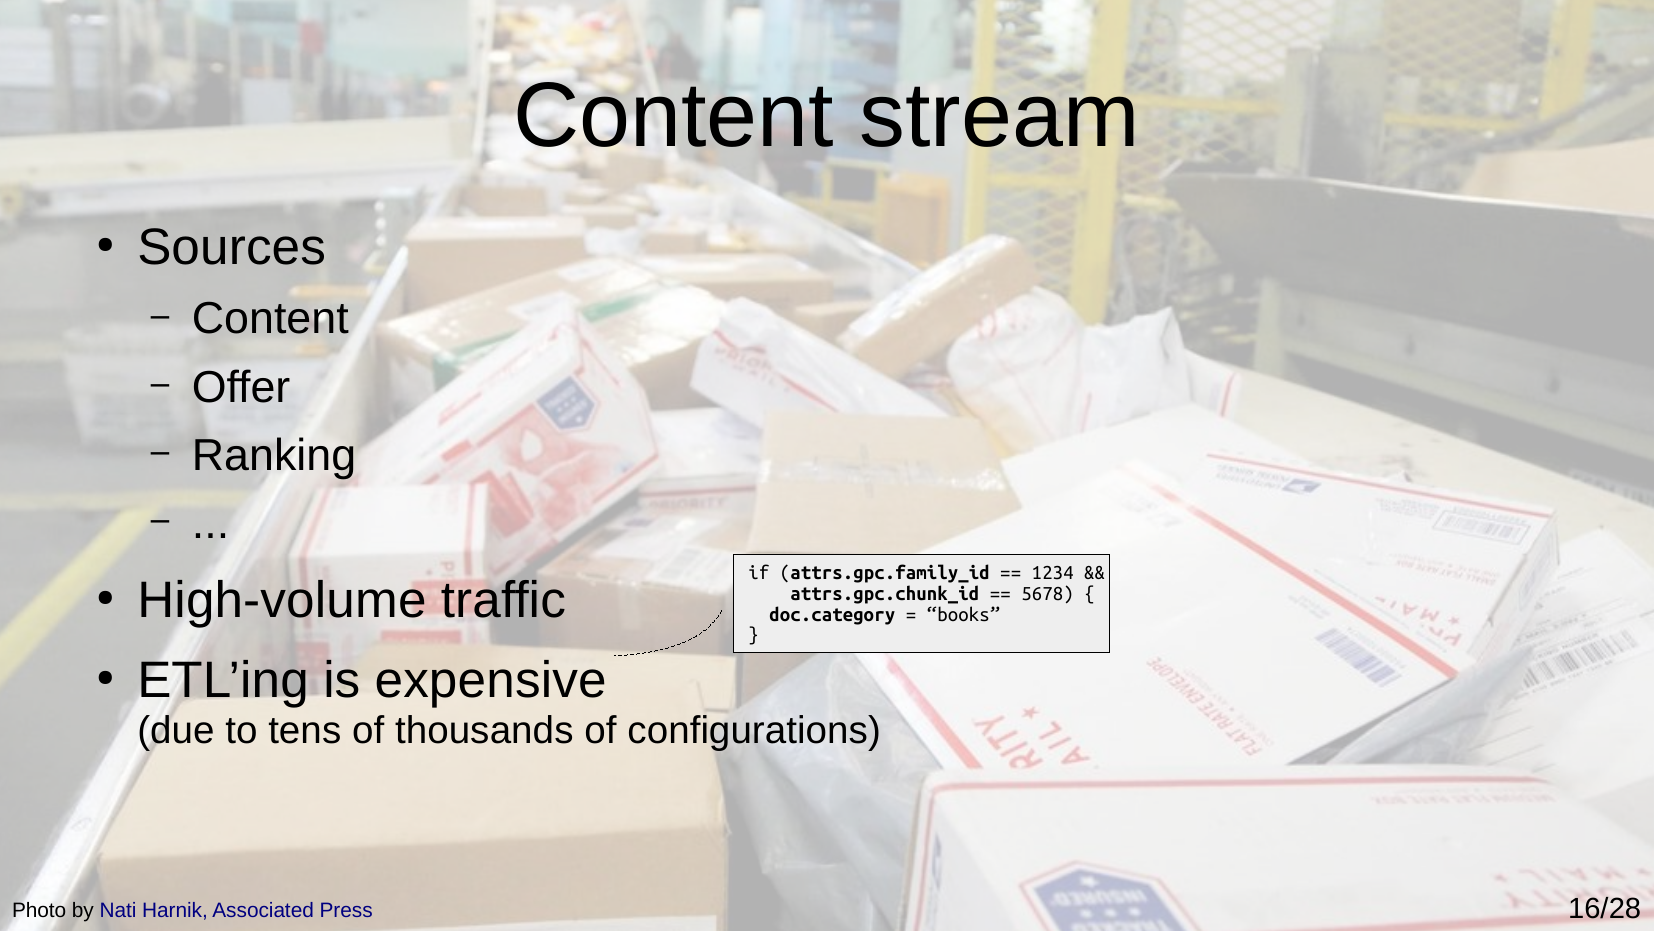

# Content stream
Sources
Content
Offer
Ranking
...
High-volume traffic
ETL’ing is expensive
(due to tens of thousands of configurations)
if (attrs.gpc.family_id == 1234 &&
 attrs.gpc.chunk_id == 5678) {
 doc.category = “books”
}
Photo by Nati Harnik, Associated Press